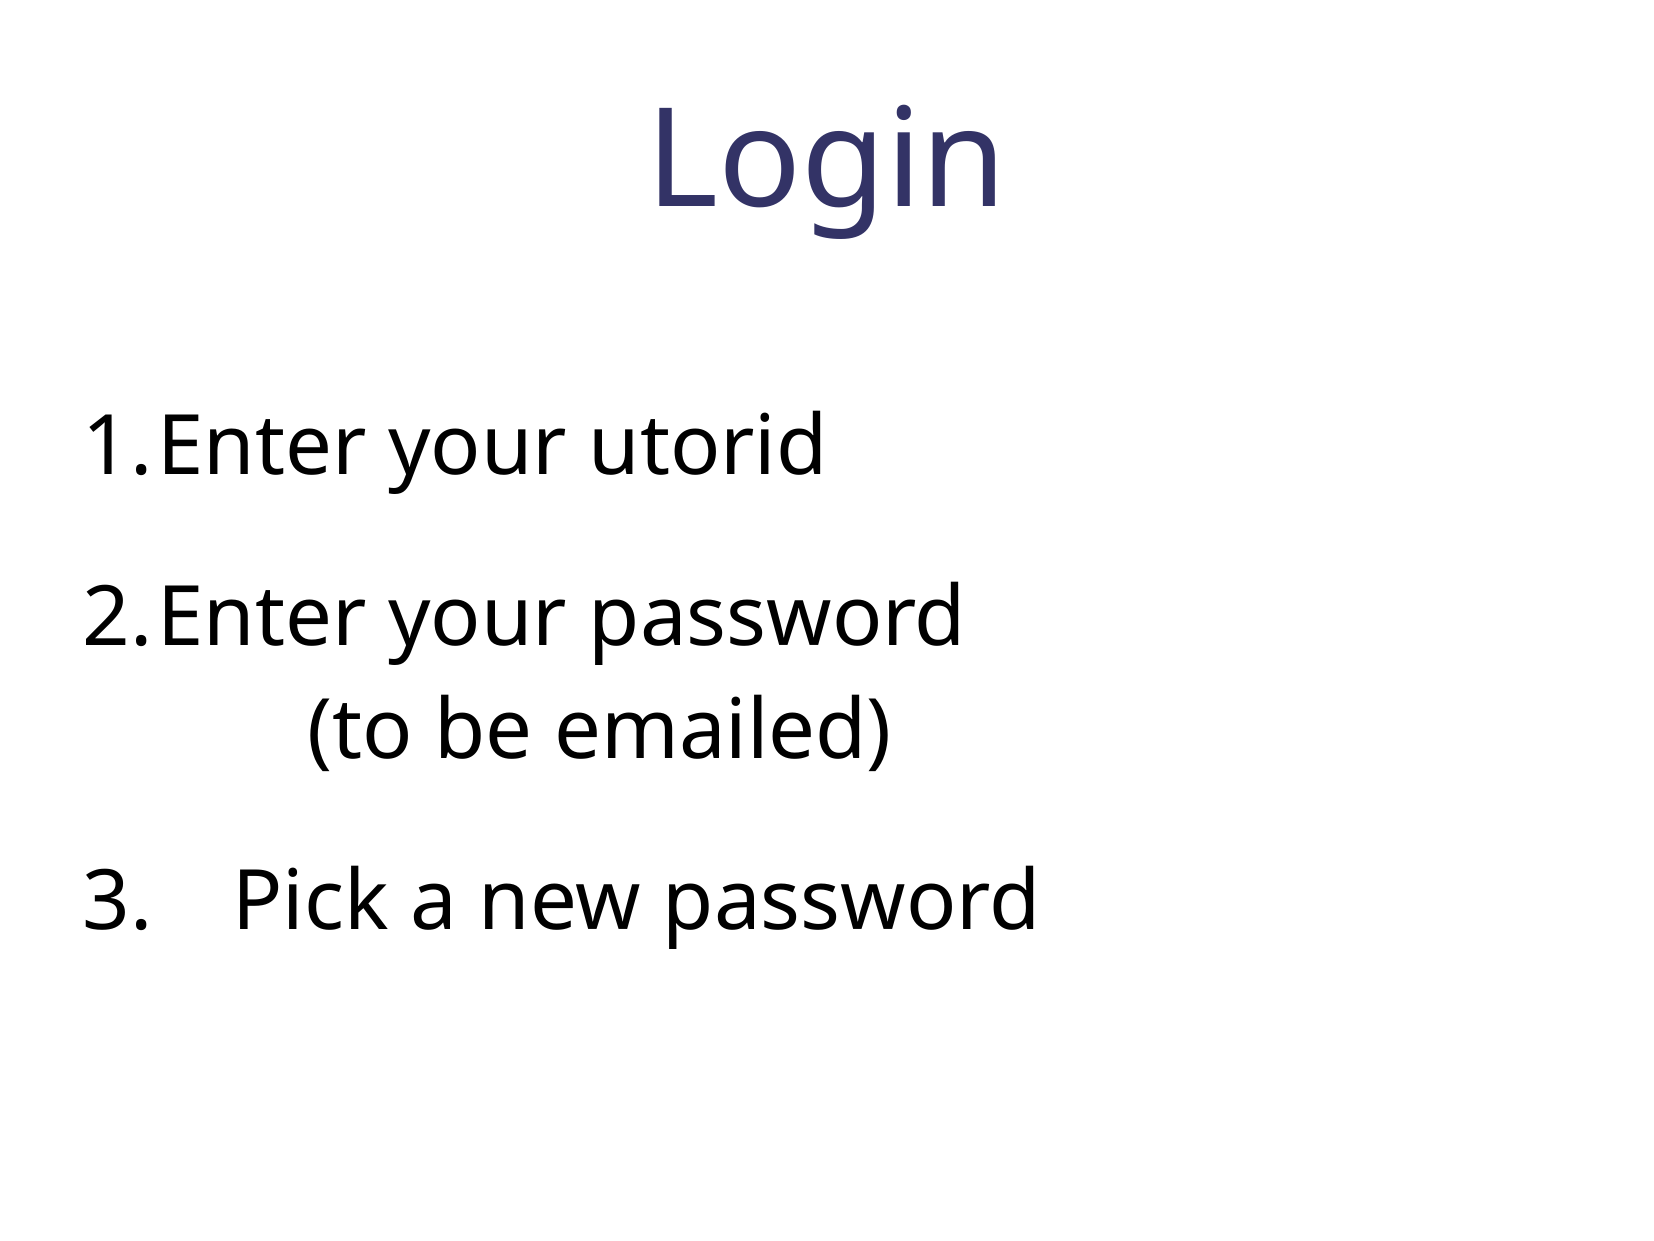

# Login
1.	Enter your utorid
2.	Enter your password
			(to be emailed)
3. 	Pick a new password